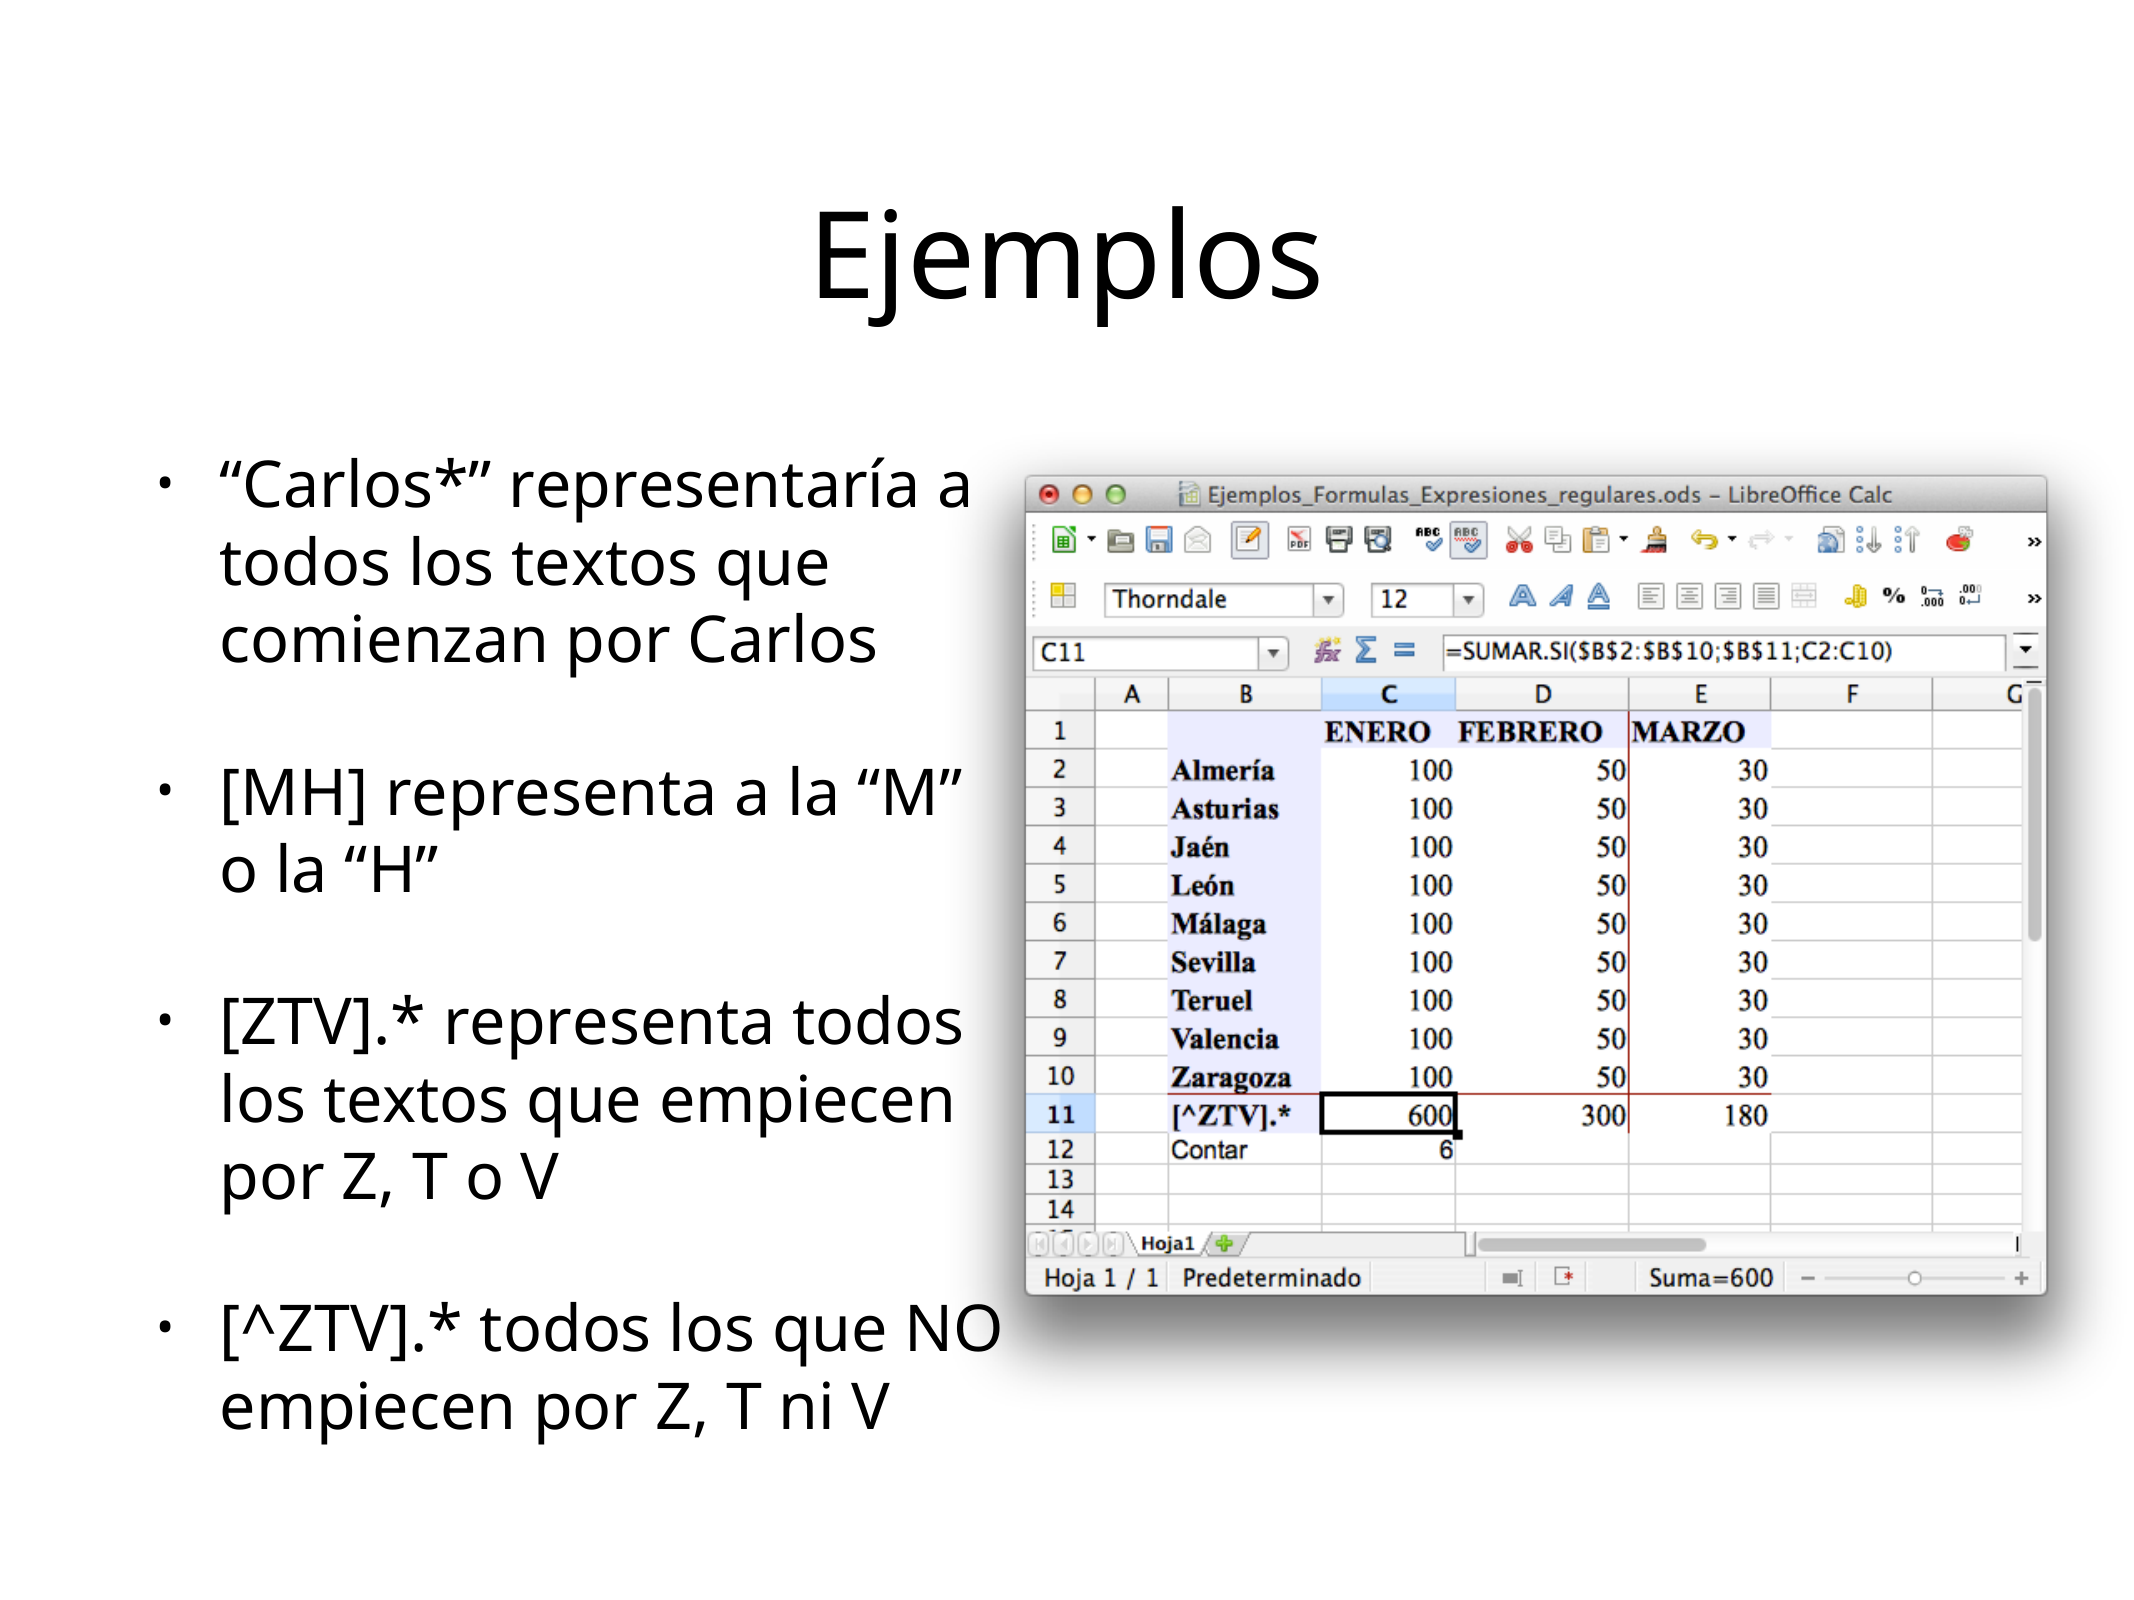

# Ejemplos
“Carlos*” representaría a todos los textos que comienzan por Carlos
[MH] representa a la “M” o la “H”
[ZTV].* representa todos los textos que empiecen por Z, T o V
[^ZTV].* todos los que NO empiecen por Z, T ni V